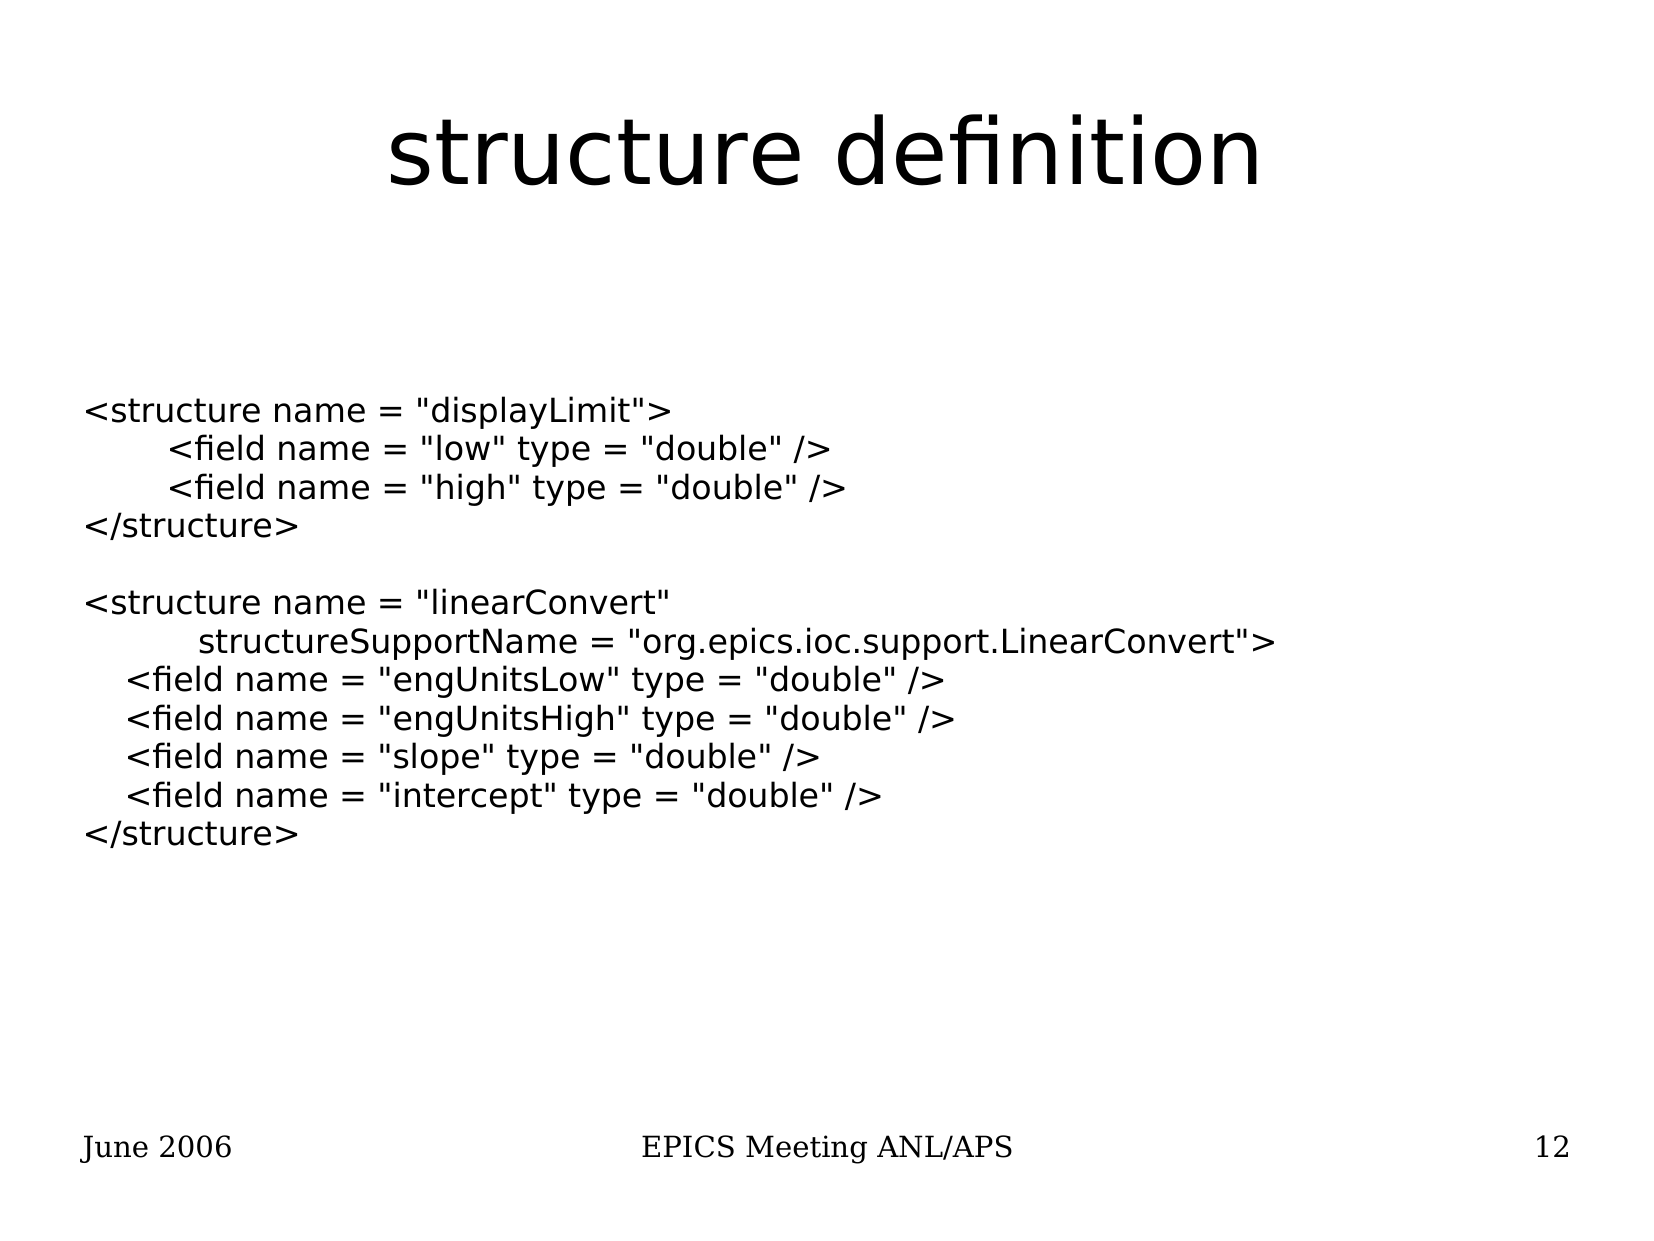

# structure definition
<structure name = "displayLimit">
 <field name = "low" type = "double" />
 <field name = "high" type = "double" />
</structure>
<structure name = "linearConvert"
 structureSupportName = "org.epics.ioc.support.LinearConvert">
 <field name = "engUnitsLow" type = "double" />
 <field name = "engUnitsHigh" type = "double" />
 <field name = "slope" type = "double" />
 <field name = "intercept" type = "double" />
</structure>
June 2006
EPICS Meeting ANL/APS
12